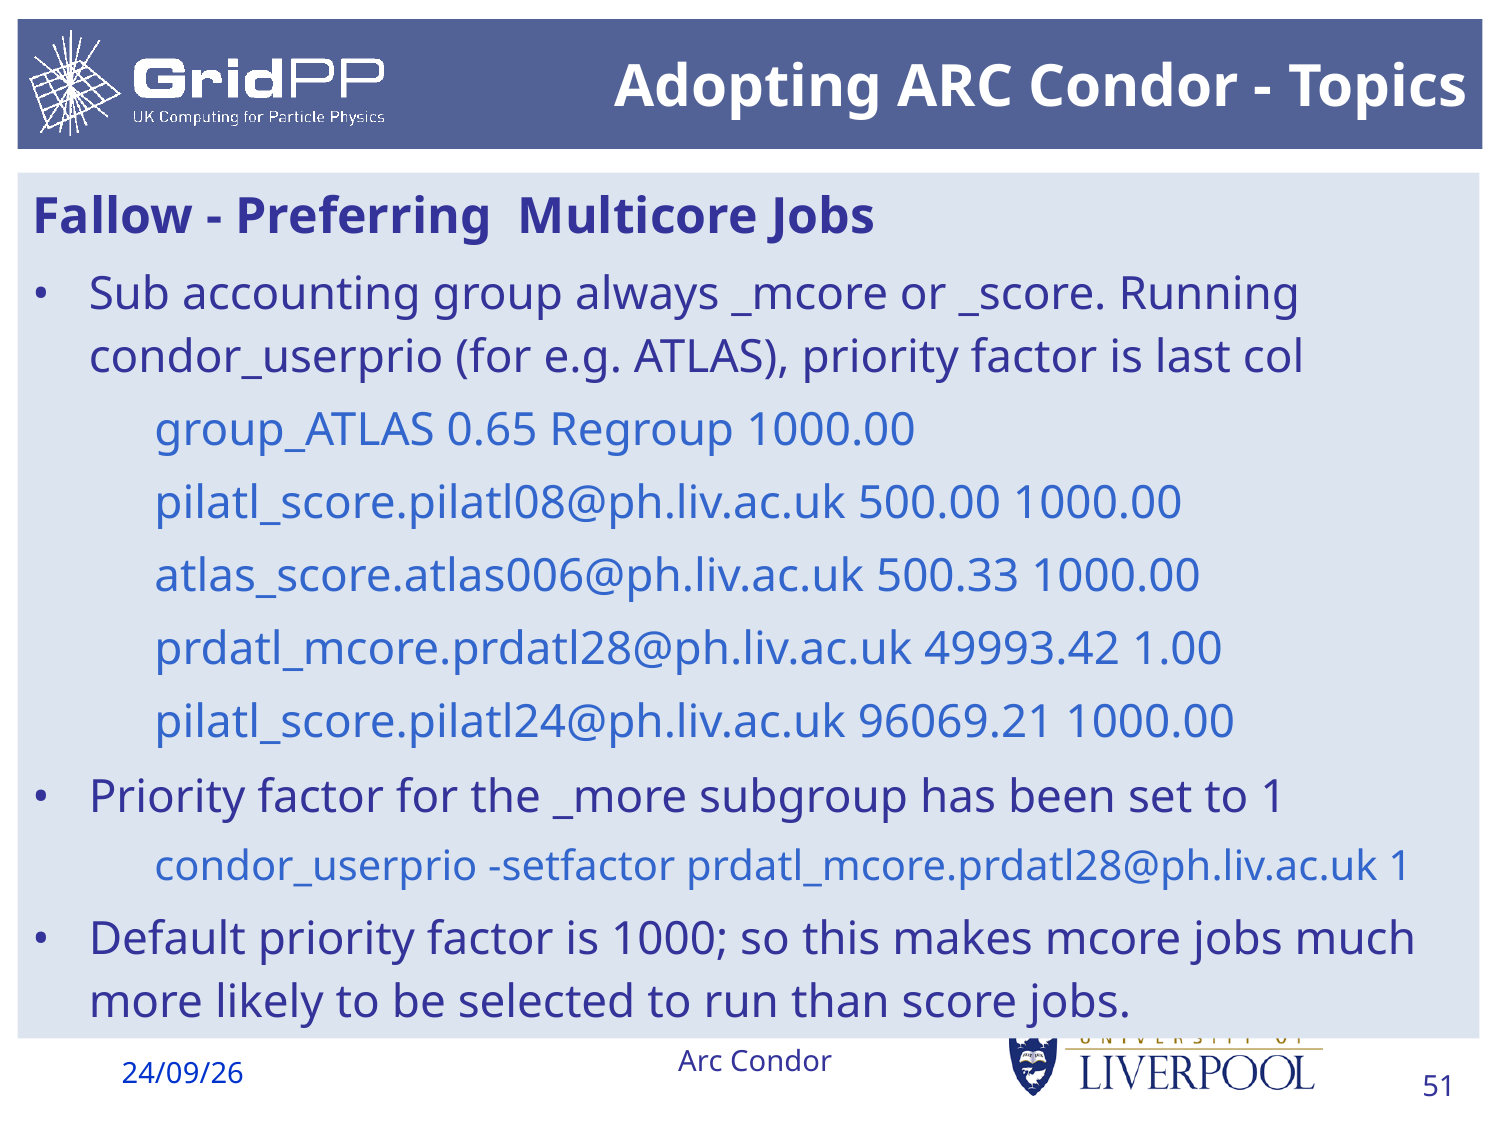

# Adopting ARC Condor - Topics
Fallow - Preferring Multicore Jobs
Sub accounting group always _mcore or _score. Running condor_userprio (for e.g. ATLAS), priority factor is last col
group_ATLAS 0.65 Regroup 1000.00
pilatl_score.pilatl08@ph.liv.ac.uk 500.00 1000.00
atlas_score.atlas006@ph.liv.ac.uk 500.33 1000.00
prdatl_mcore.prdatl28@ph.liv.ac.uk 49993.42 1.00
pilatl_score.pilatl24@ph.liv.ac.uk 96069.21 1000.00
Priority factor for the _more subgroup has been set to 1
condor_userprio -setfactor prdatl_mcore.prdatl28@ph.liv.ac.uk 1
Default priority factor is 1000; so this makes mcore jobs much more likely to be selected to run than score jobs.
Arc Condor